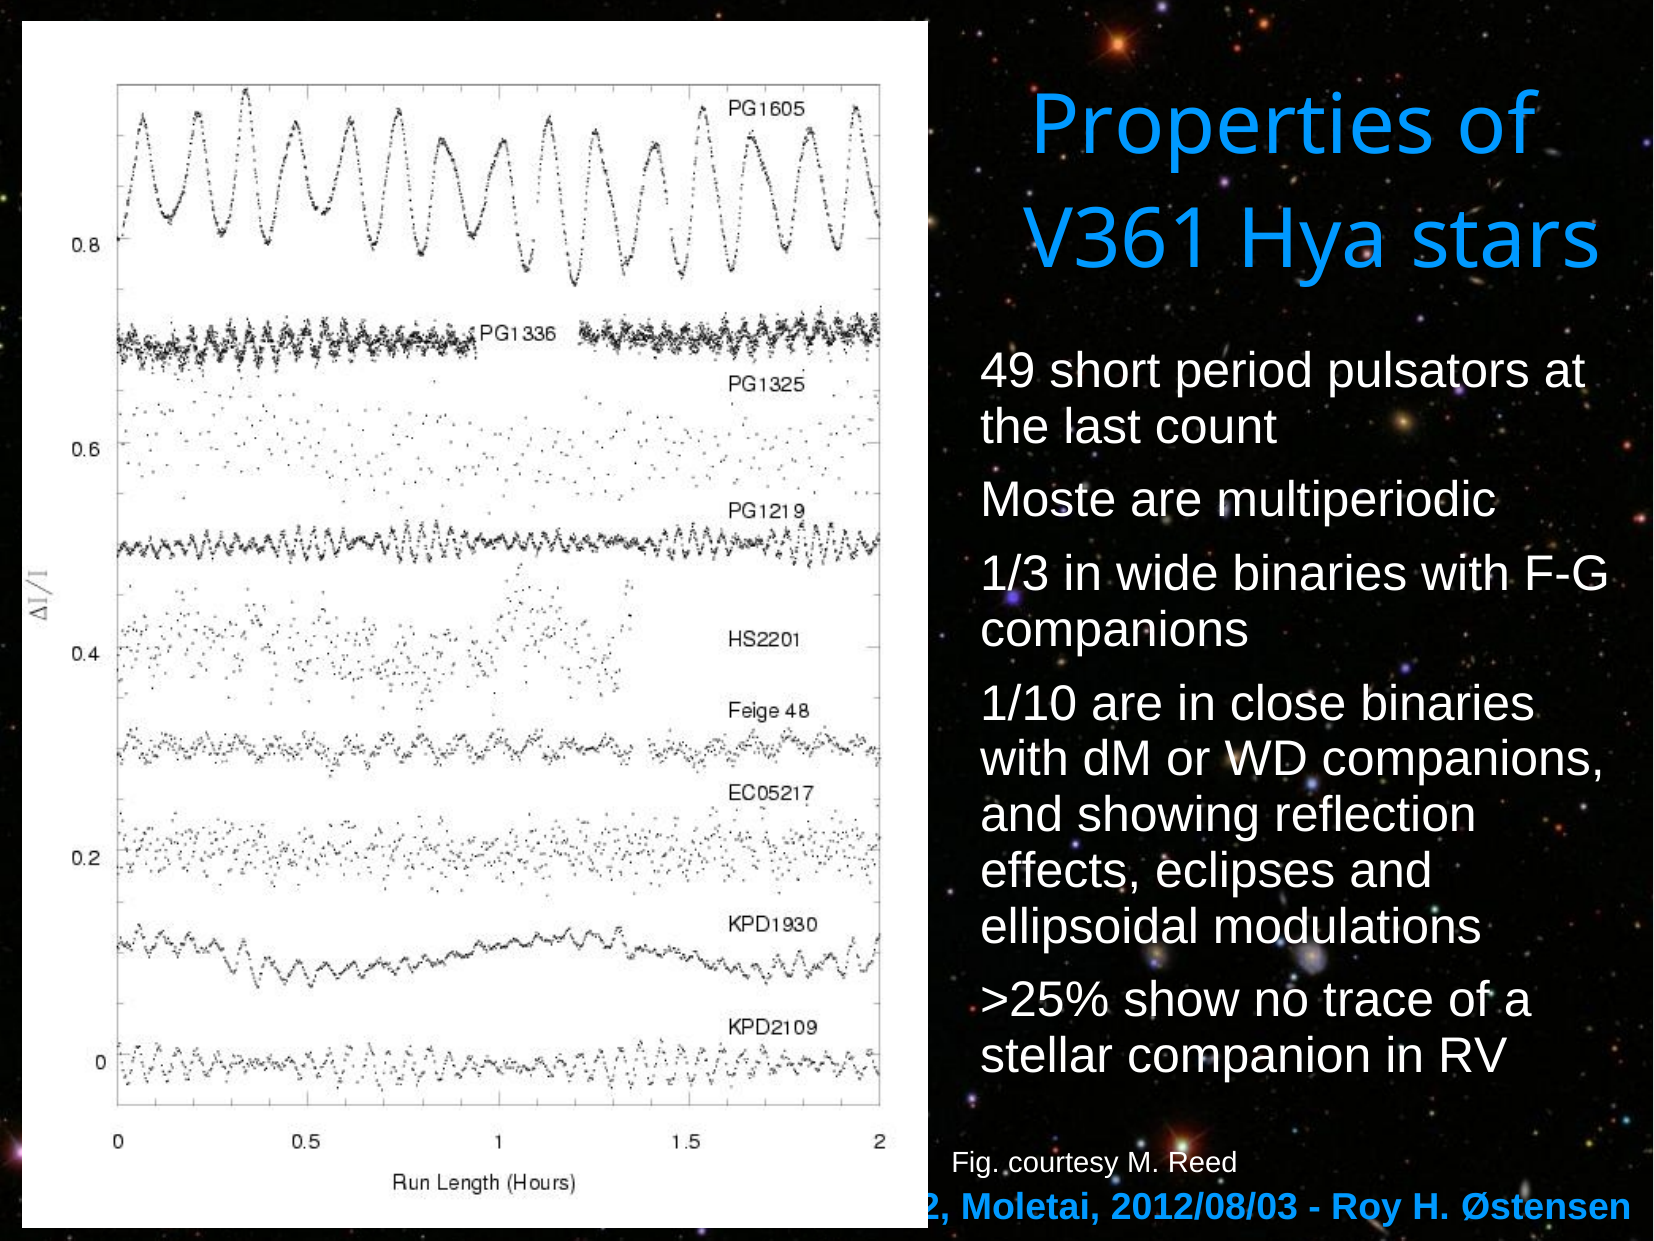

# Properties of V361 Hya stars
49 short period pulsators at the last count
Moste are multiperiodic
1/3 in wide binaries with F-G companions
1/10 are in close binaries with dM or WD companions, and showing reflection effects, eclipses and ellipsoidal modulations
>25% show no trace of a stellar companion in RV
Fig. courtesy M. Reed